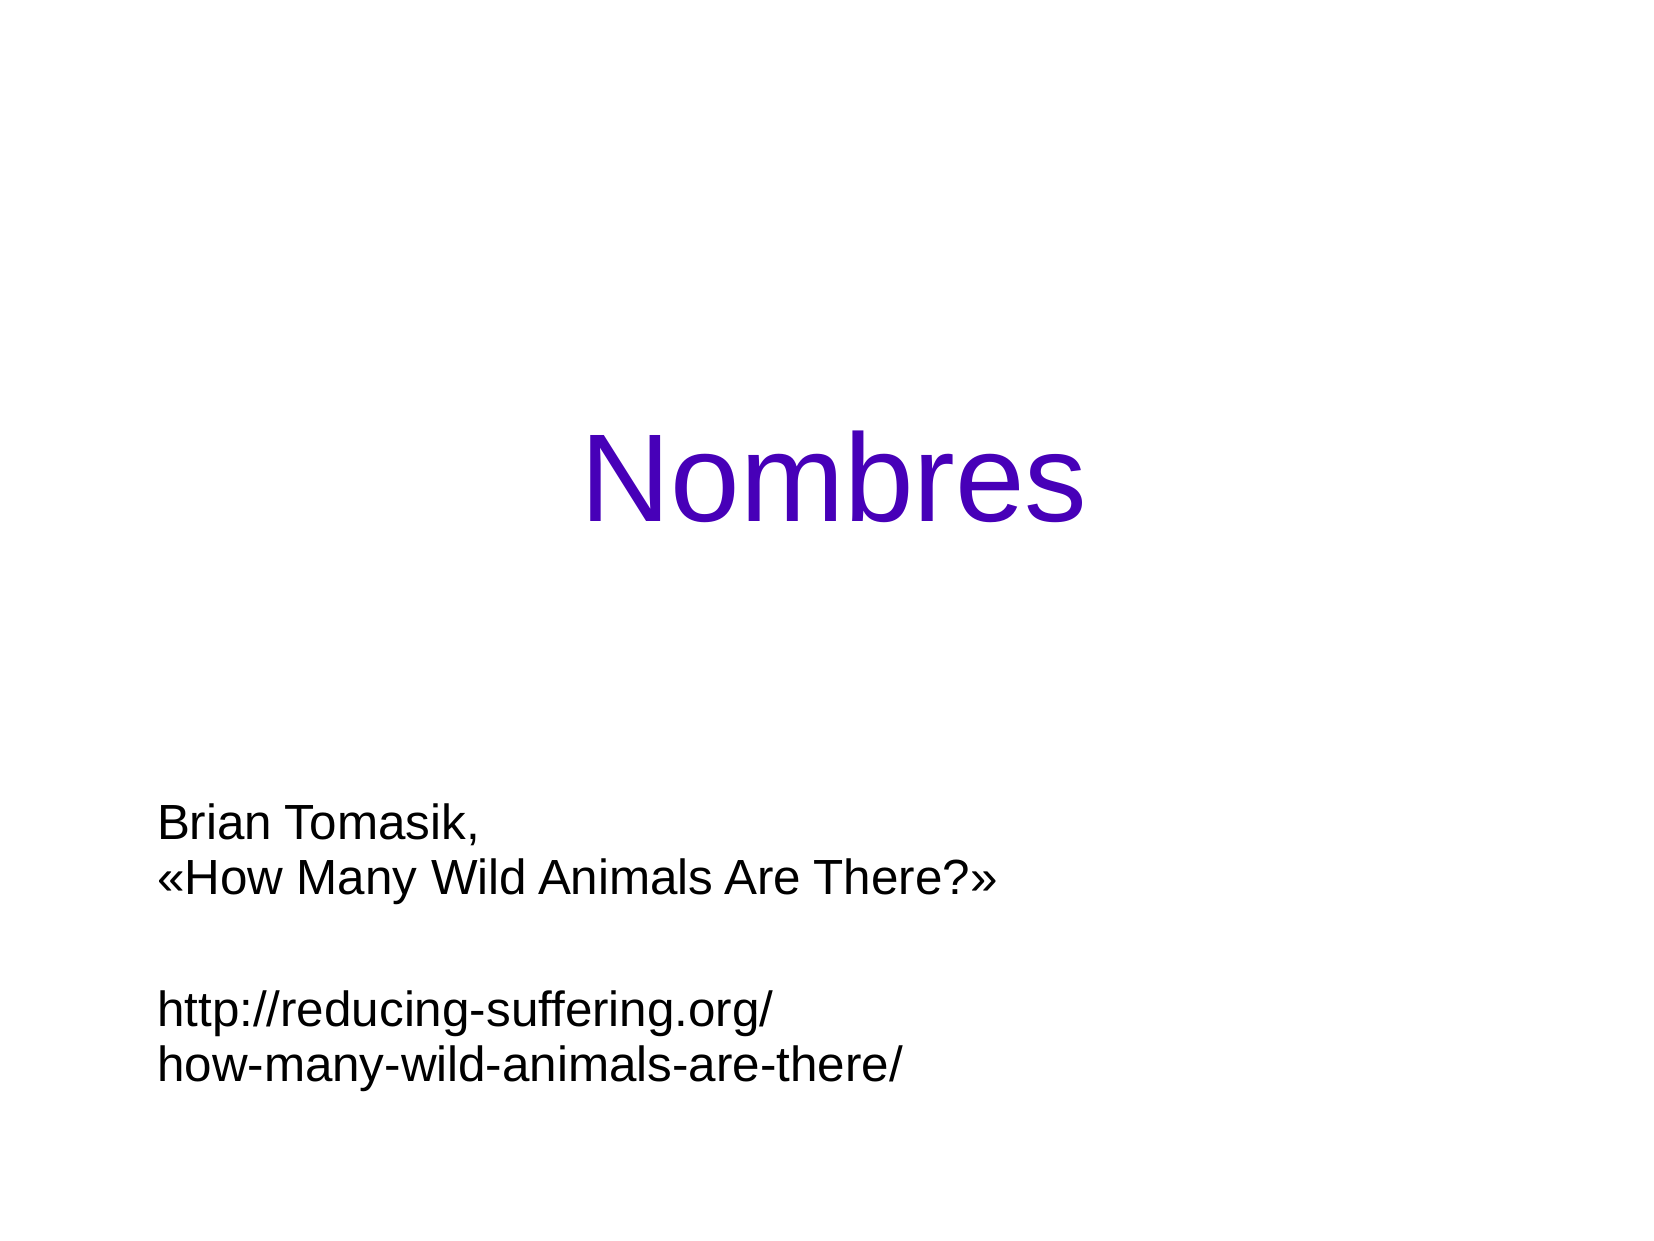

# Nombres
Brian Tomasik,
«How Many Wild Animals Are There?»
http://reducing-suffering.org/
how-many-wild-animals-are-there/